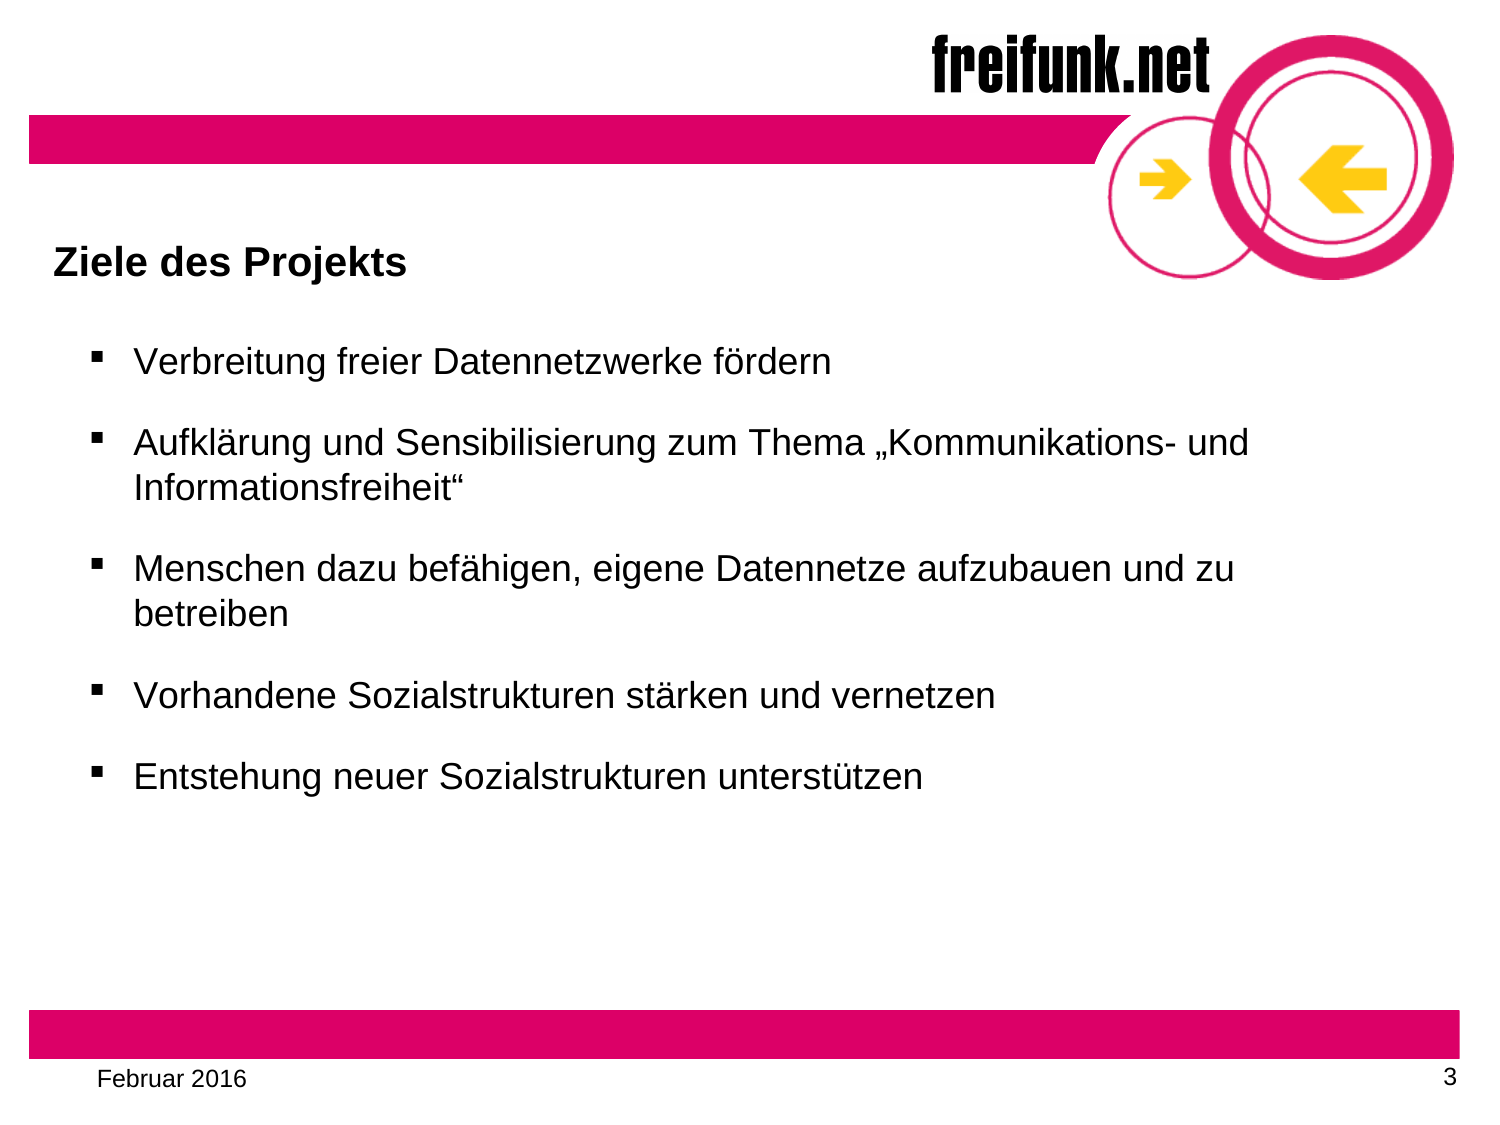

Ziele des Projekts
Verbreitung freier Datennetzwerke fördern
Aufklärung und Sensibilisierung zum Thema „Kommunikations- und Informationsfreiheit“
Menschen dazu befähigen, eigene Datennetze aufzubauen und zu betreiben
Vorhandene Sozialstrukturen stärken und vernetzen
Entstehung neuer Sozialstrukturen unterstützen
3
Februar 2016